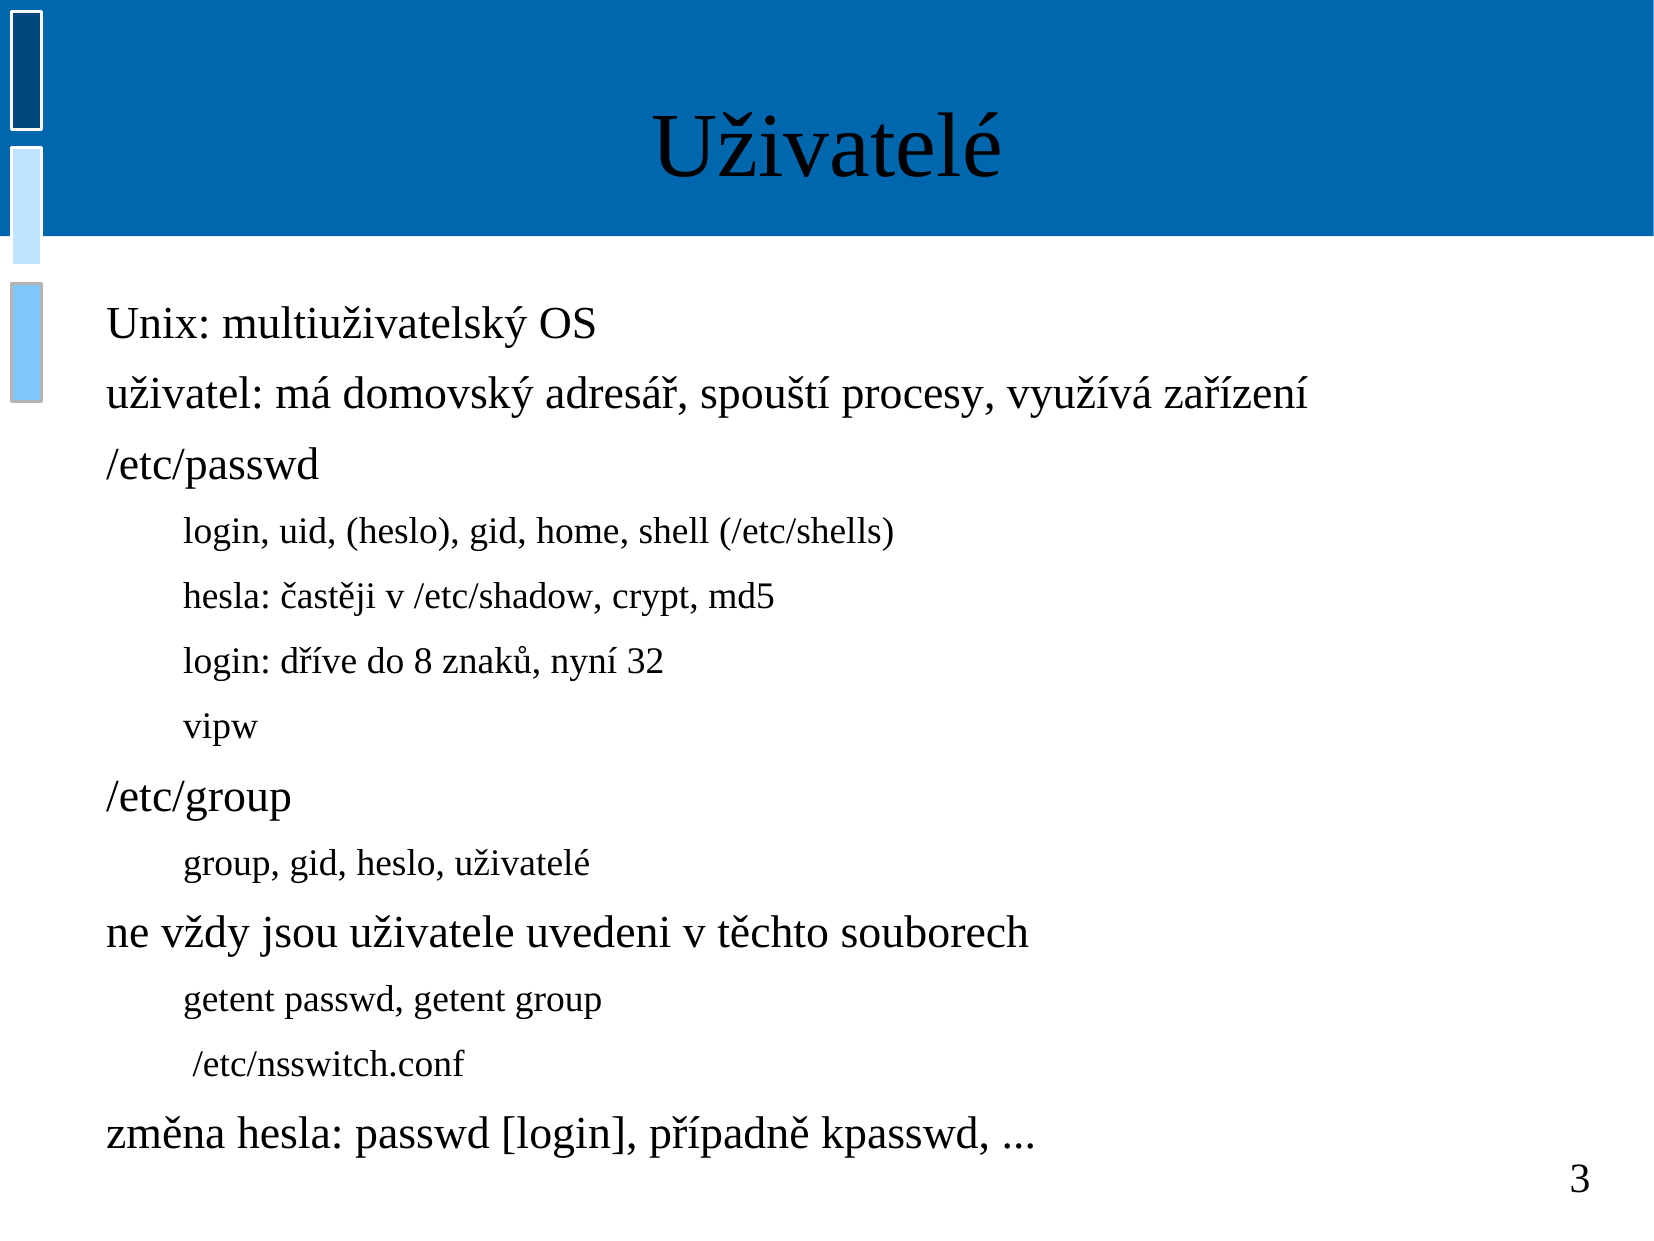

# Uživatelé
Unix: multiuživatelský OS
uživatel: má domovský adresář, spouští procesy, využívá zařízení
/etc/passwd
login, uid, (heslo), gid, home, shell (/etc/shells)
hesla: častěji v /etc/shadow, crypt, md5
login: dříve do 8 znaků, nyní 32
vipw
/etc/group
group, gid, heslo, uživatelé
ne vždy jsou uživatele uvedeni v těchto souborech
getent passwd, getent group
 /etc/nsswitch.conf
změna hesla: passwd [login], případně kpasswd, ...